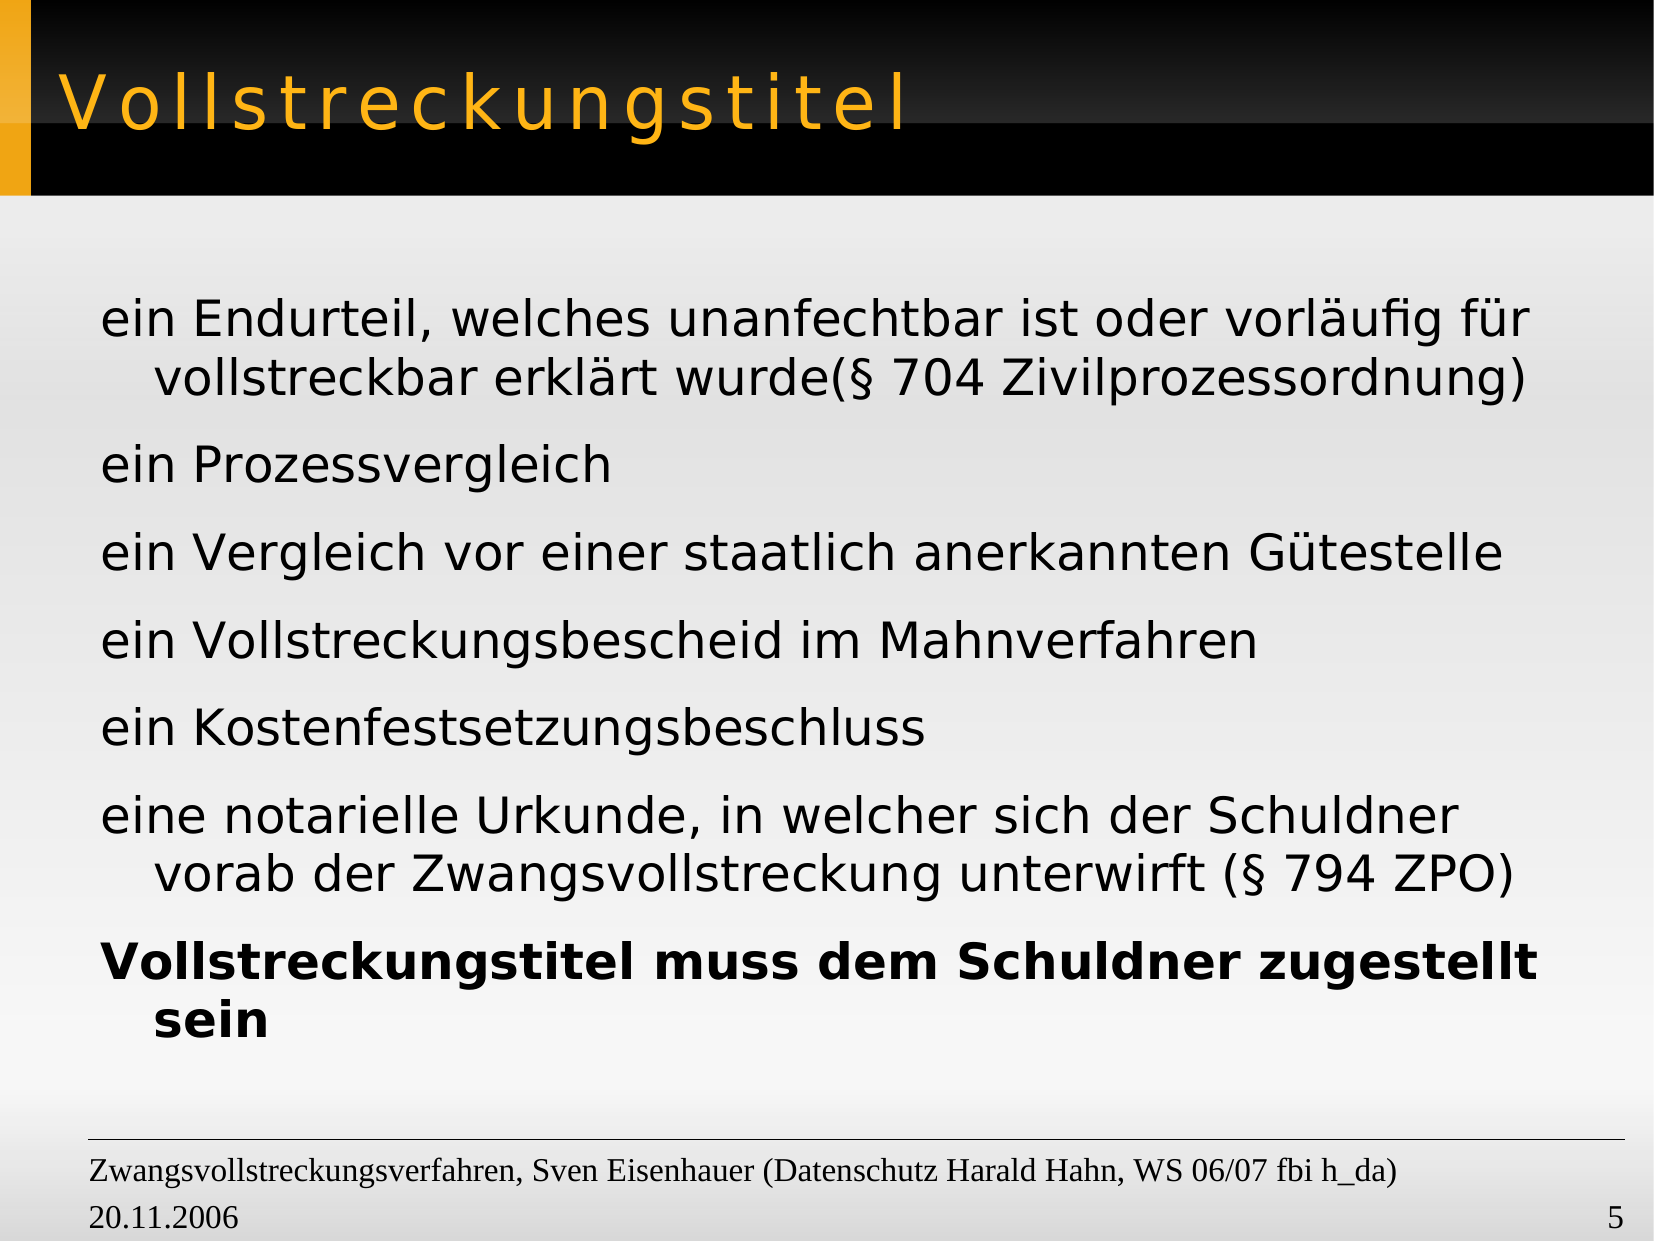

# Vollstreckungstitel
ein Endurteil, welches unanfechtbar ist oder vorläufig für vollstreckbar erklärt wurde(§ 704 Zivilprozessordnung)
ein Prozessvergleich
ein Vergleich vor einer staatlich anerkannten Gütestelle
ein Vollstreckungsbescheid im Mahnverfahren
ein Kostenfestsetzungsbeschluss
eine notarielle Urkunde, in welcher sich der Schuldner vorab der Zwangsvollstreckung unterwirft (§ 794 ZPO)
Vollstreckungstitel muss dem Schuldner zugestellt sein
Zwangsvollstreckungsverfahren, Sven Eisenhauer (Datenschutz Harald Hahn, WS 06/07 fbi h_da)
20.11.2006
5